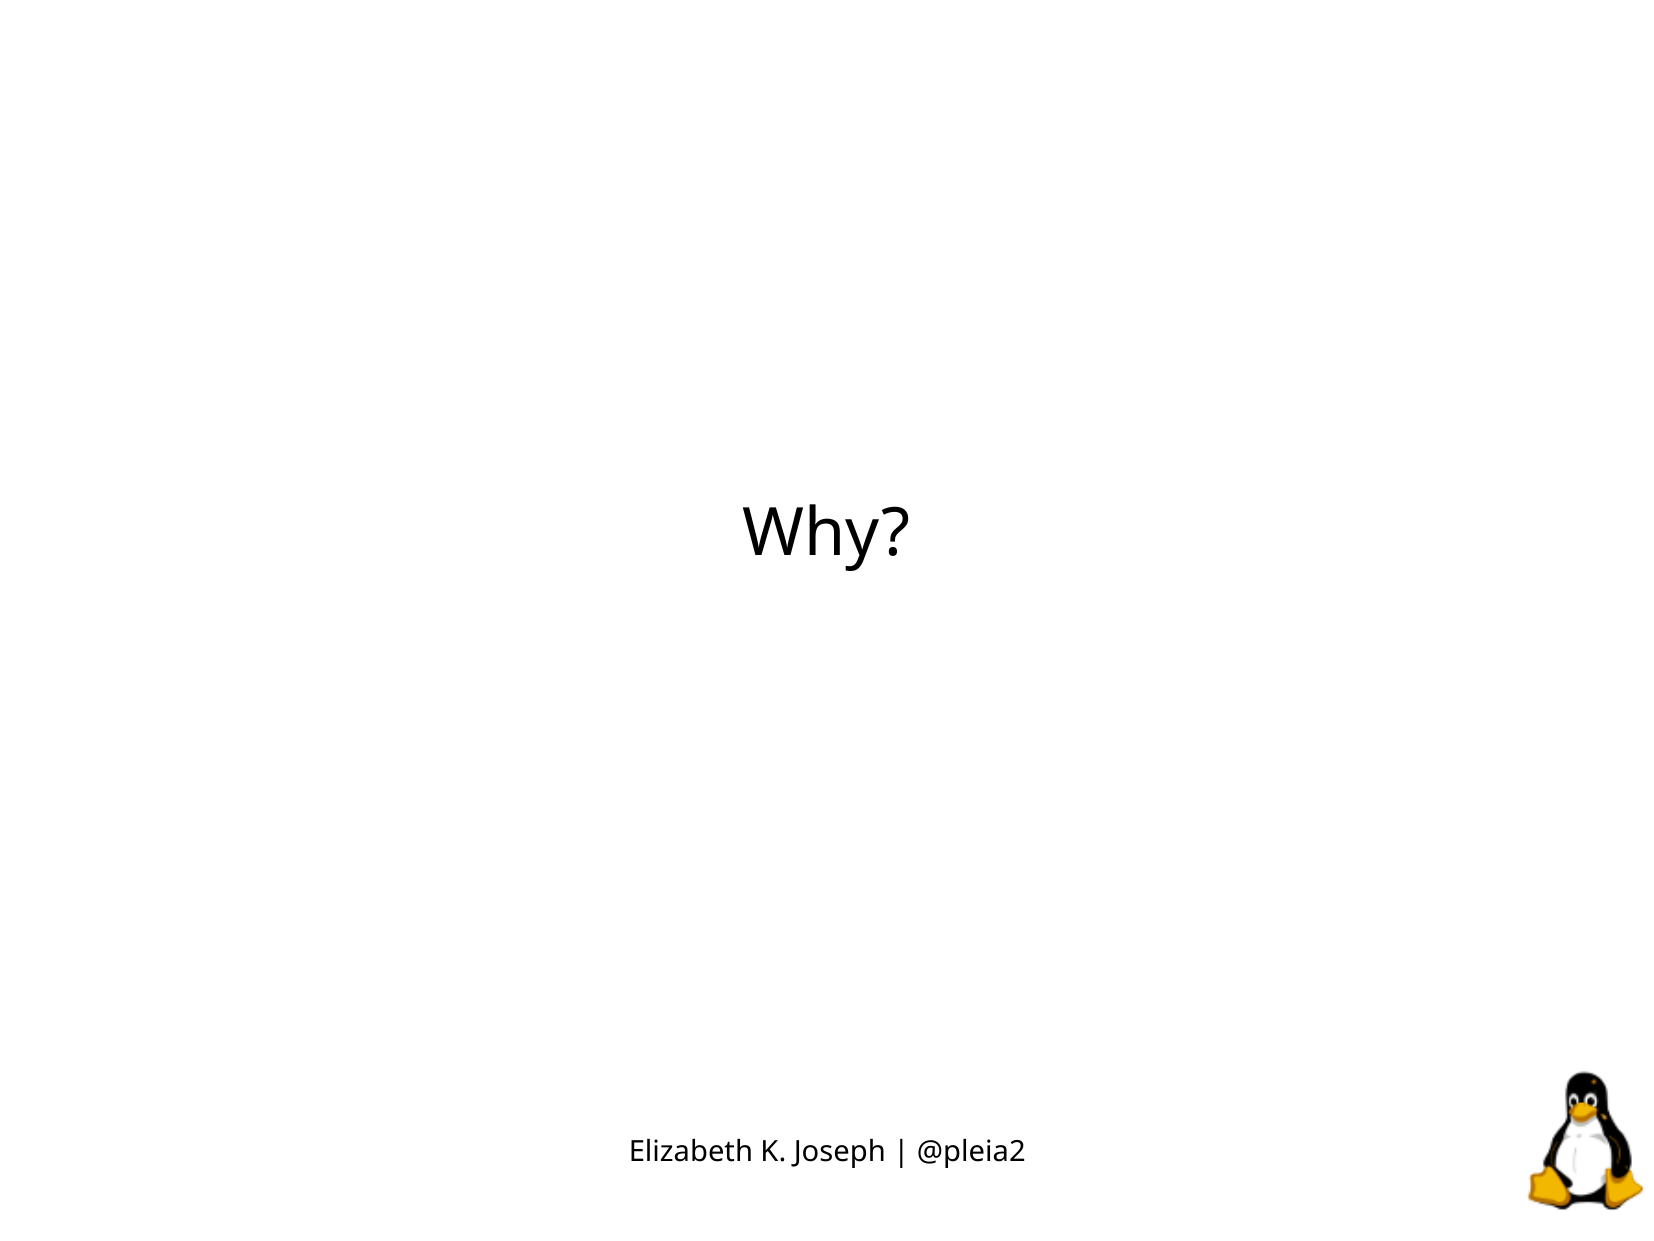

# Why?
Elizabeth K. Joseph | @pleia2